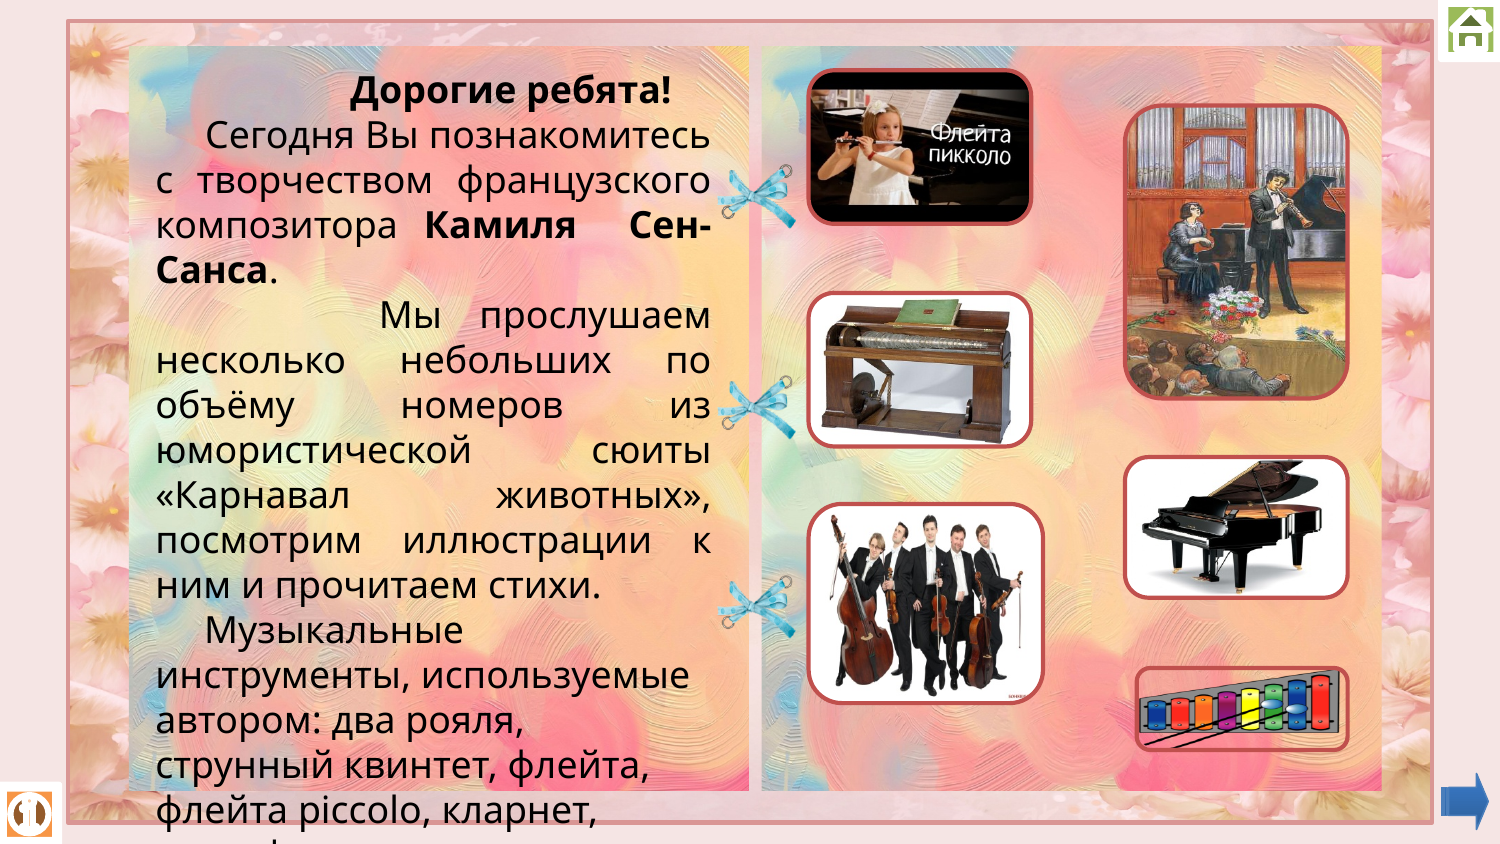

Дорогие ребята!
 Сегодня Вы познакомитесь с творчеством французского композитора Камиля Сен-Санса.
 Мы прослушаем несколько небольших по объёму номеров из юмористической сюиты «Карнавал животных», посмотрим иллюстрации к ним и прочитаем стихи.
 Музыкальные инструменты, используемые автором: два рояля, струнный квинтет, флейта, флейта piccolo, кларнет, ксилофон, стеклянная гармоника.
 И так, устраивайтесь поудобнее….
концерт начинается!